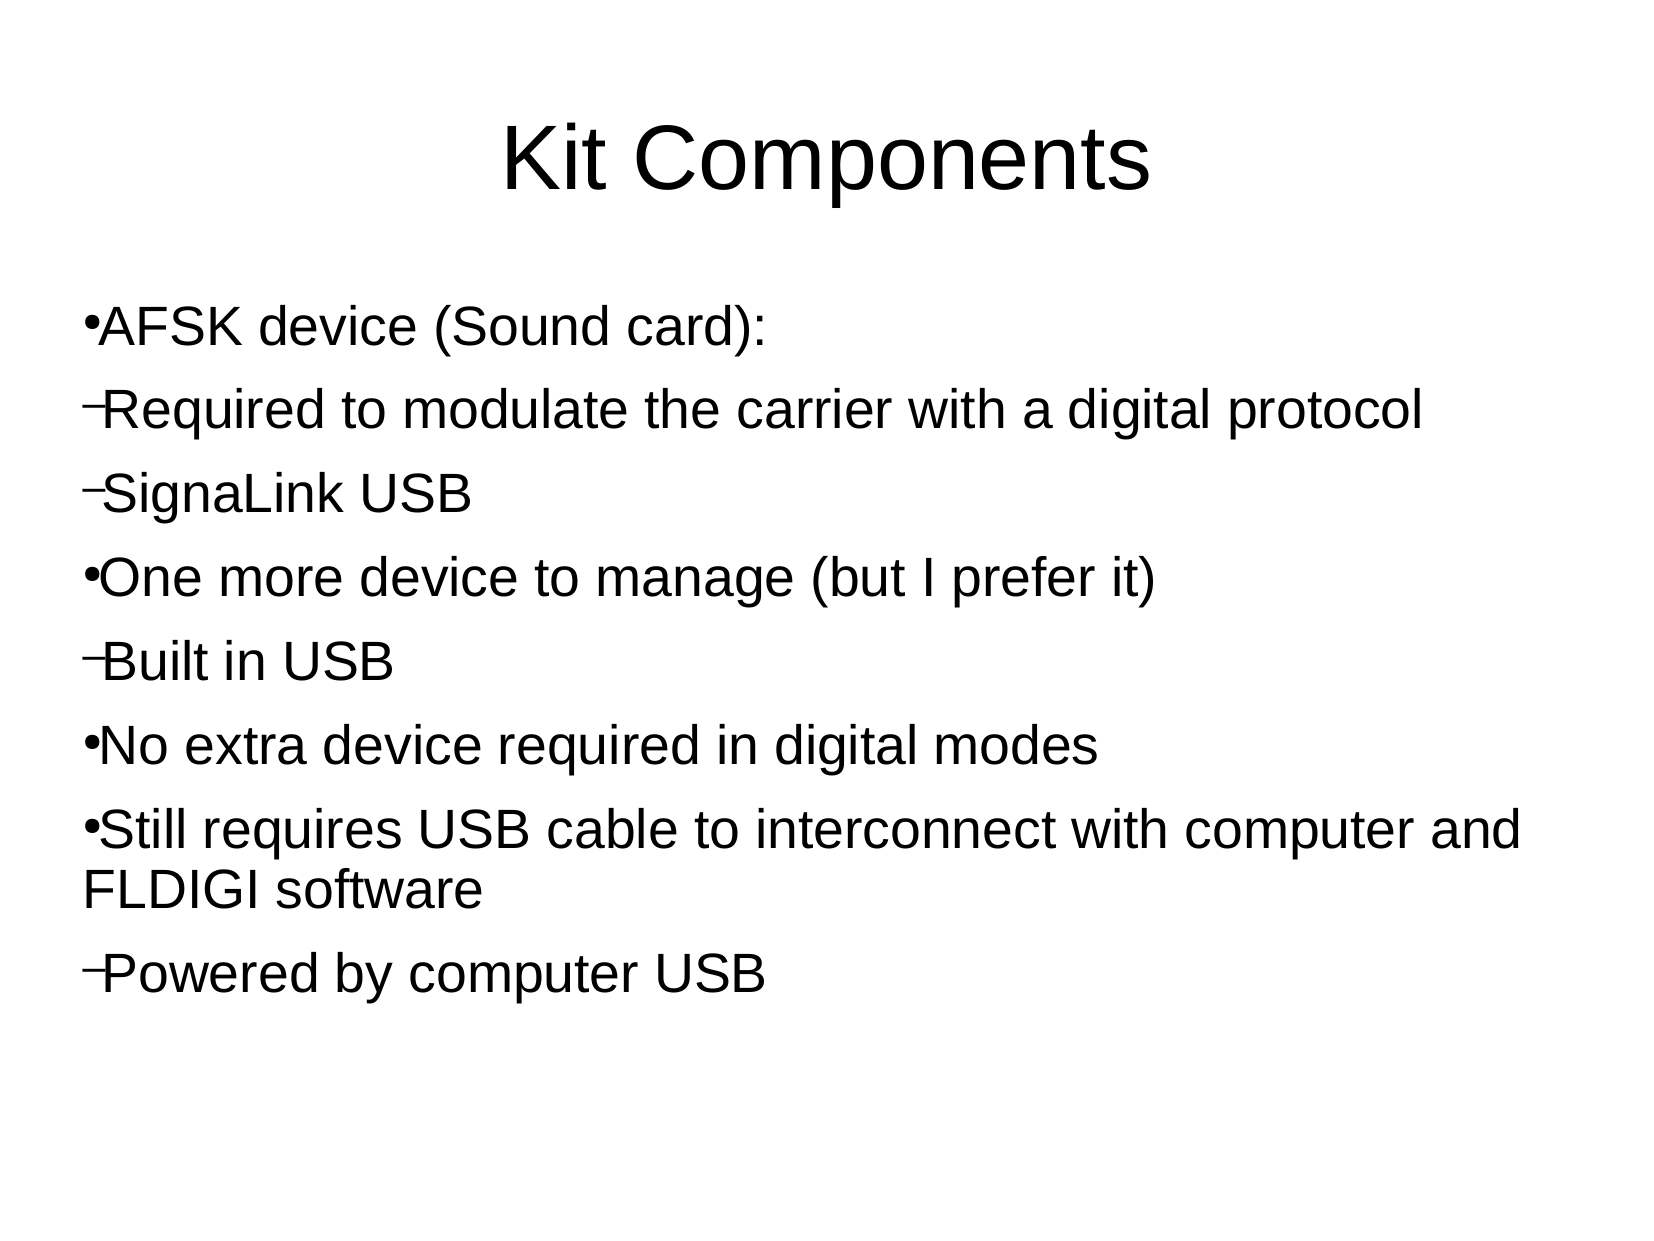

# Kit Components
AFSK device (Sound card):
Required to modulate the carrier with a digital protocol
SignaLink USB
One more device to manage (but I prefer it)
Built in USB
No extra device required in digital modes
Still requires USB cable to interconnect with computer and FLDIGI software
Powered by computer USB